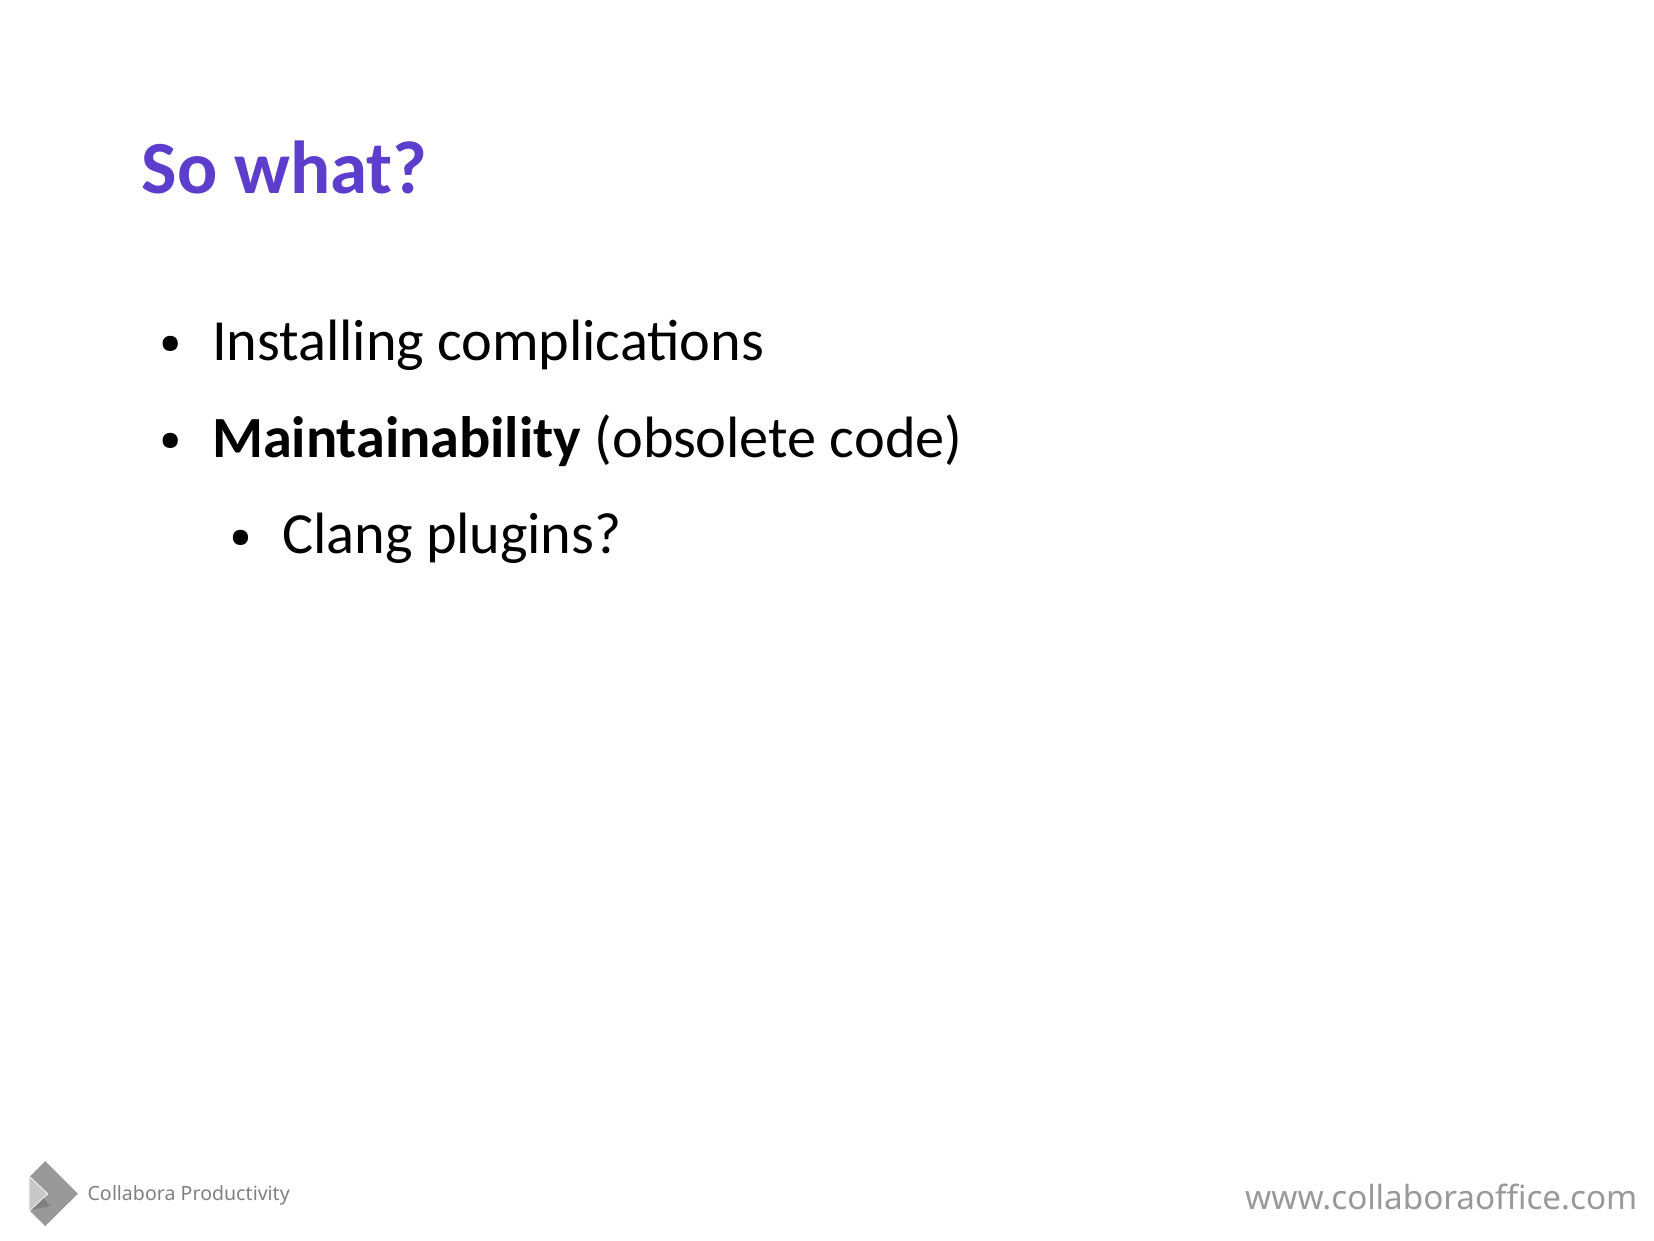

# So what?
Installing complications
Maintainability (obsolete code)
Clang plugins?